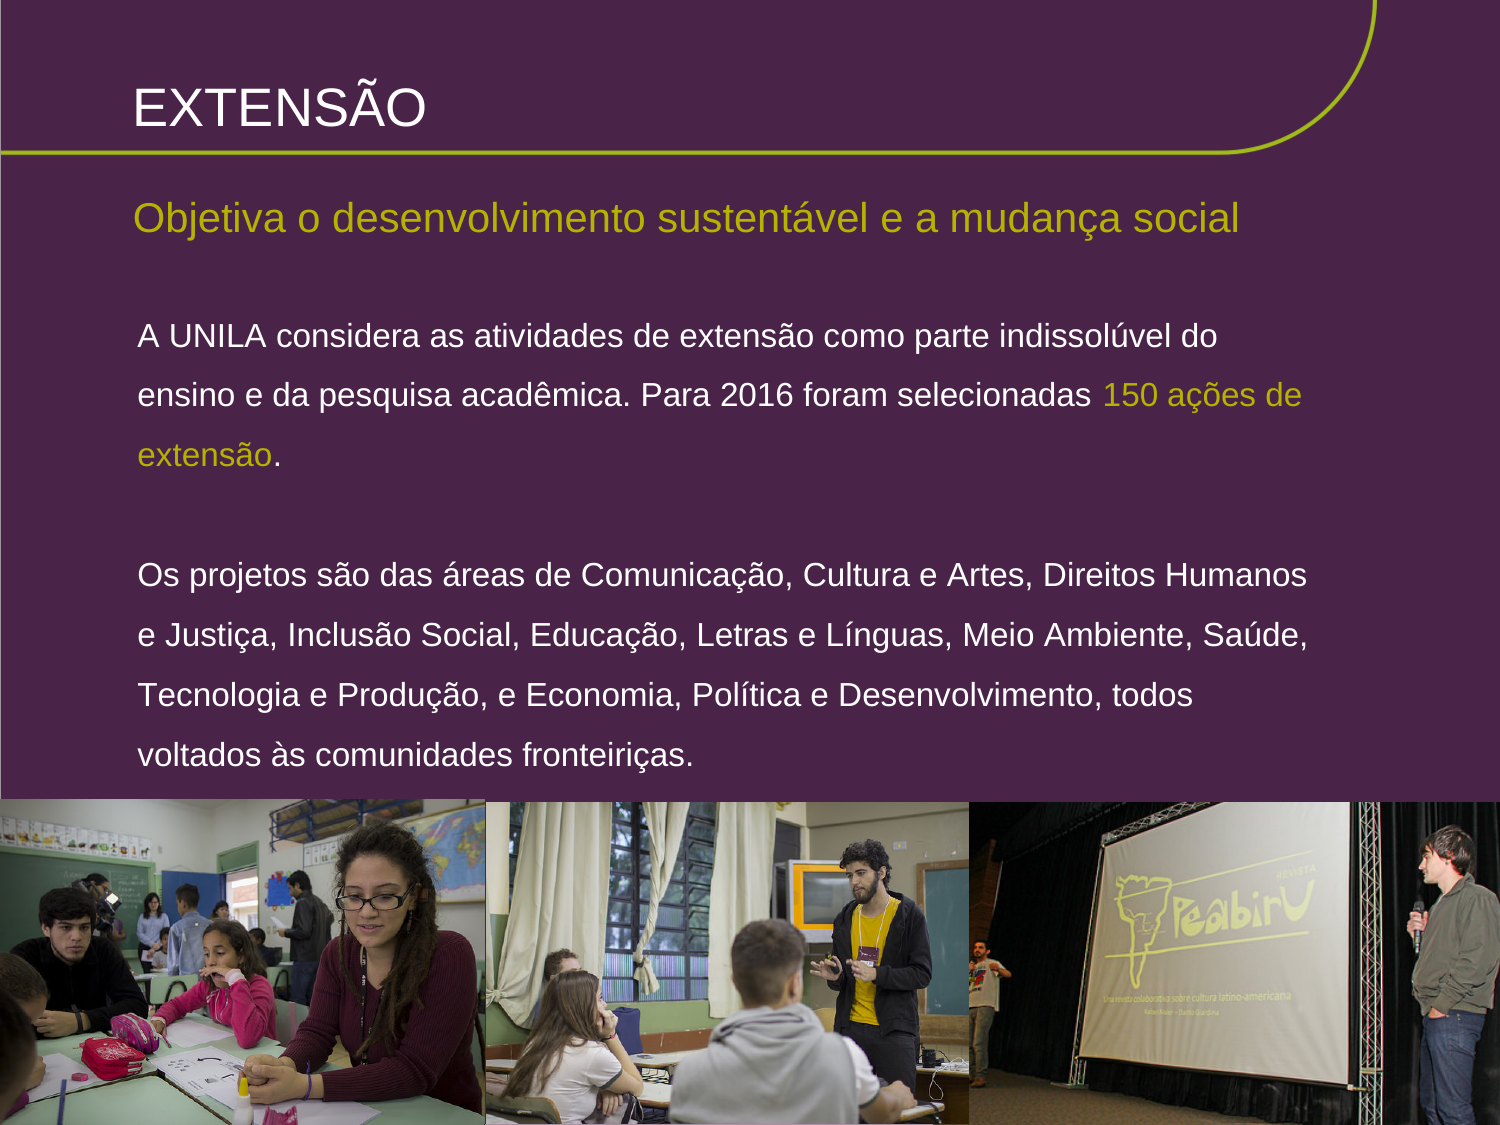

EXTENSÃO
Objetiva o desenvolvimento sustentável e a mudança social
A UNILA considera as atividades de extensão como parte indissolúvel do ensino e da pesquisa acadêmica. Para 2016 foram selecionadas 150 ações de extensão.
Os projetos são das áreas de Comunicação, Cultura e Artes, Direitos Humanos e Justiça, Inclusão Social, Educação, Letras e Línguas, Meio Ambiente, Saúde, Tecnologia e Produção, e Economia, Política e Desenvolvimento, todos voltados às comunidades fronteiriças.